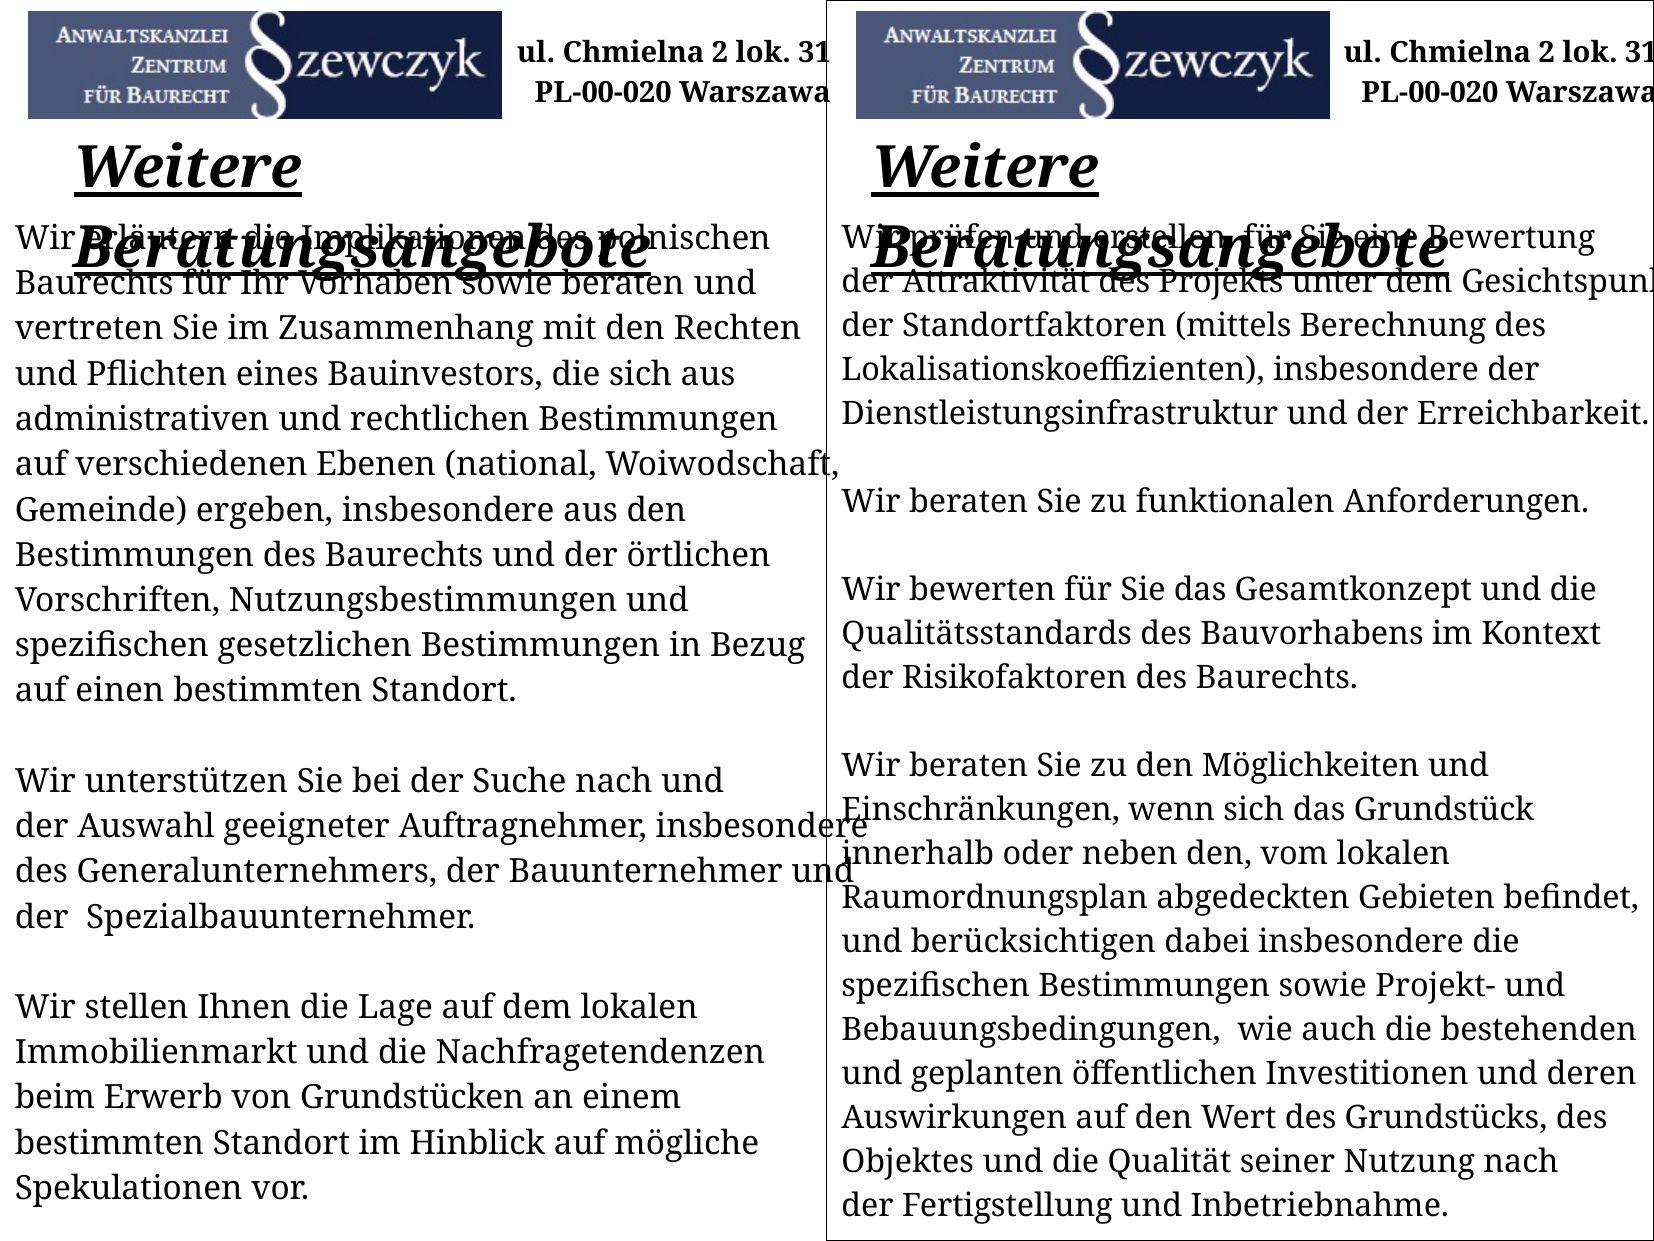

ul. Chmielna 2 lok. 31
PL-00-020 Warszawa
ul. Chmielna 2 lok. 31
PL-00-020 Warszawa
Weitere Beratungsangebote
Weitere Beratungsangebote
Wir erläutern die Implikationen des polnischen
Baurechts für Ihr Vorhaben sowie beraten und
vertreten Sie im Zusammenhang mit den Rechten
und Pflichten eines Bauinvestors, die sich aus
administrativen und rechtlichen Bestimmungen
auf verschiedenen Ebenen (national, Woiwodschaft,
Gemeinde) ergeben, insbesondere aus den
Bestimmungen des Baurechts und der örtlichen
Vorschriften, Nutzungsbestimmungen und
spezifischen gesetzlichen Bestimmungen in Bezug
auf einen bestimmten Standort.
Wir unterstützen Sie bei der Suche nach und
der Auswahl geeigneter Auftragnehmer, insbesondere
des Generalunternehmers, der Bauunternehmer und
der Spezialbauunternehmer.
Wir stellen Ihnen die Lage auf dem lokalen
Immobilienmarkt und die Nachfragetendenzen
beim Erwerb von Grundstücken an einem
bestimmten Standort im Hinblick auf mögliche
Spekulationen vor.
Wir prüfen und erstellen für Sie eine Bewertung
der Attraktivität des Projekts unter dem Gesichtspunkt
der Standortfaktoren (mittels Berechnung des
Lokalisationskoeffizienten), insbesondere der
Dienstleistungsinfrastruktur und der Erreichbarkeit.
Wir beraten Sie zu funktionalen Anforderungen.
Wir bewerten für Sie das Gesamtkonzept und die
Qualitätsstandards des Bauvorhabens im Kontext
der Risikofaktoren des Baurechts.
Wir beraten Sie zu den Möglichkeiten und
Einschränkungen, wenn sich das Grundstück
innerhalb oder neben den, vom lokalen
Raumordnungsplan abgedeckten Gebieten befindet,
und berücksichtigen dabei insbesondere die
spezifischen Bestimmungen sowie Projekt- und
Bebauungsbedingungen, wie auch die bestehenden
und geplanten öffentlichen Investitionen und deren
Auswirkungen auf den Wert des Grundstücks, des
Objektes und die Qualität seiner Nutzung nach
der Fertigstellung und Inbetriebnahme.